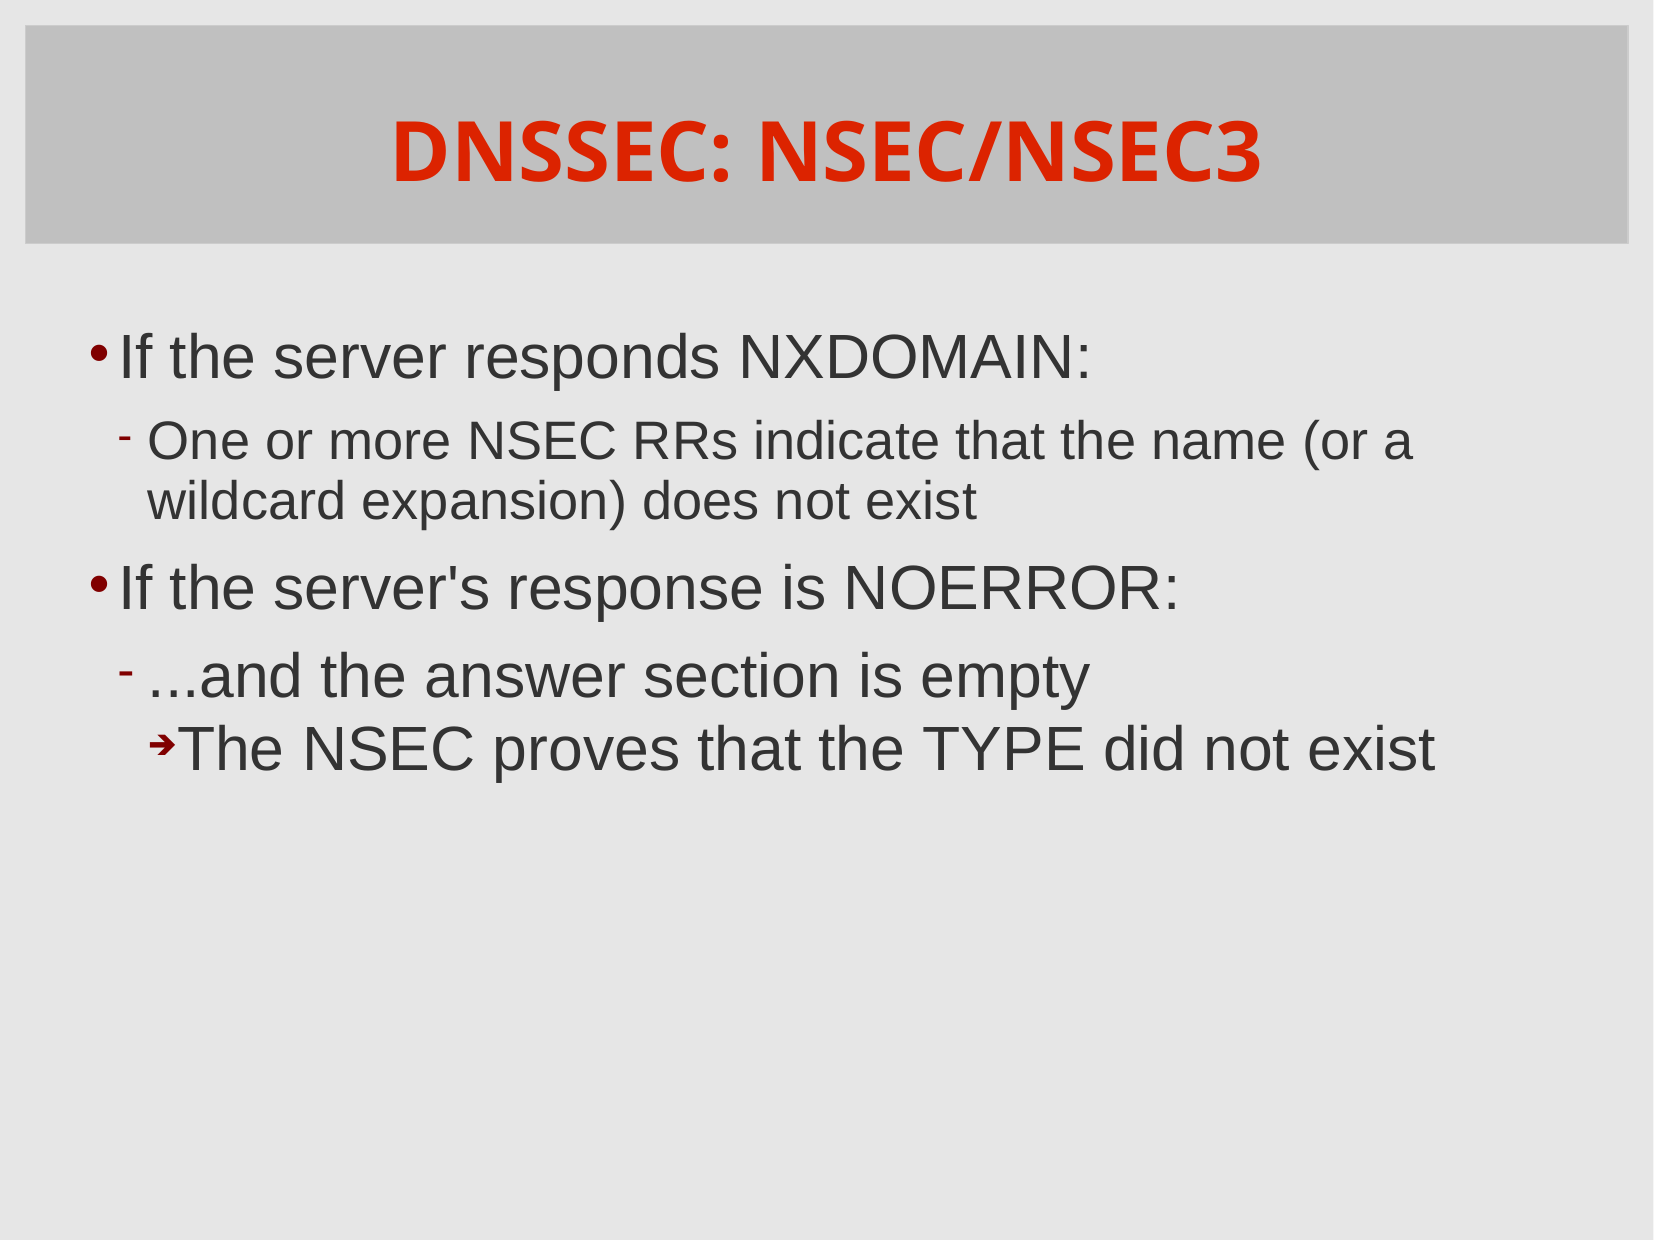

# DNSSEC: NSEC/NSEC3
If the server responds NXDOMAIN:
One or more NSEC RRs indicate that the name (or a wildcard expansion) does not exist
If the server's response is NOERROR:
...and the answer section is empty
The NSEC proves that the TYPE did not exist